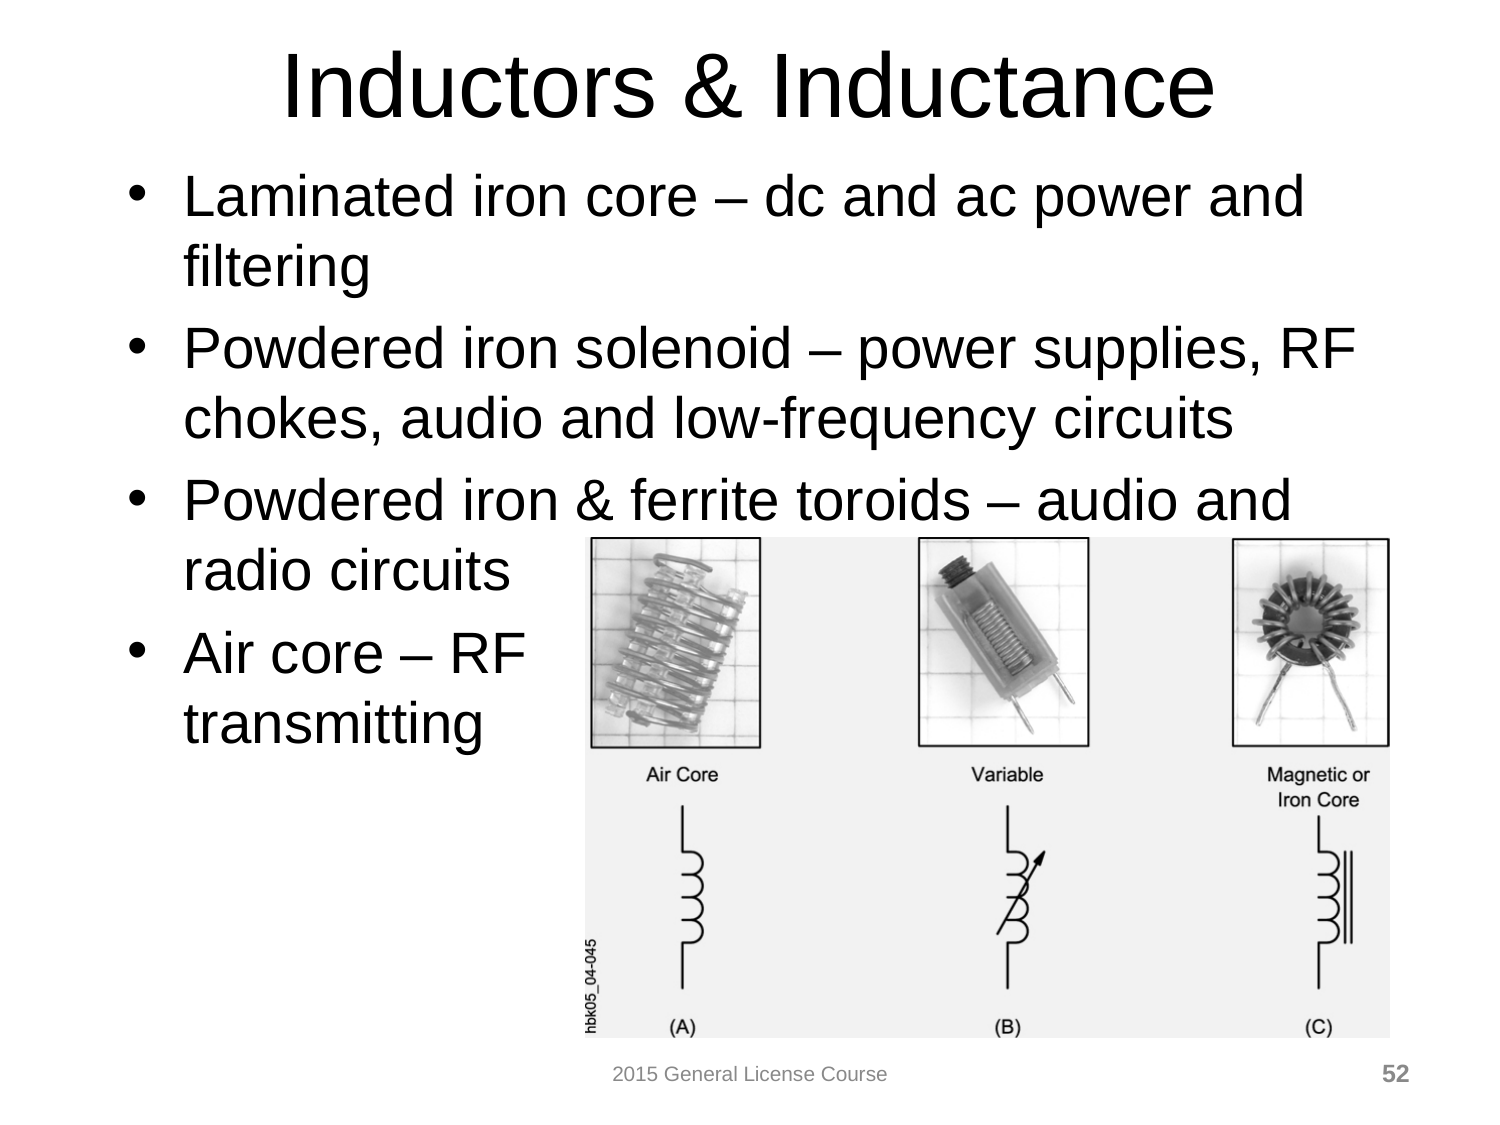

Inductors & Inductance
Laminated iron core – dc and ac power and filtering
Powdered iron solenoid – power supplies, RF chokes, audio and low-frequency circuits
Powdered iron & ferrite toroids – audio and radio circuits
Air core – RF
transmitting
2015 General License Course